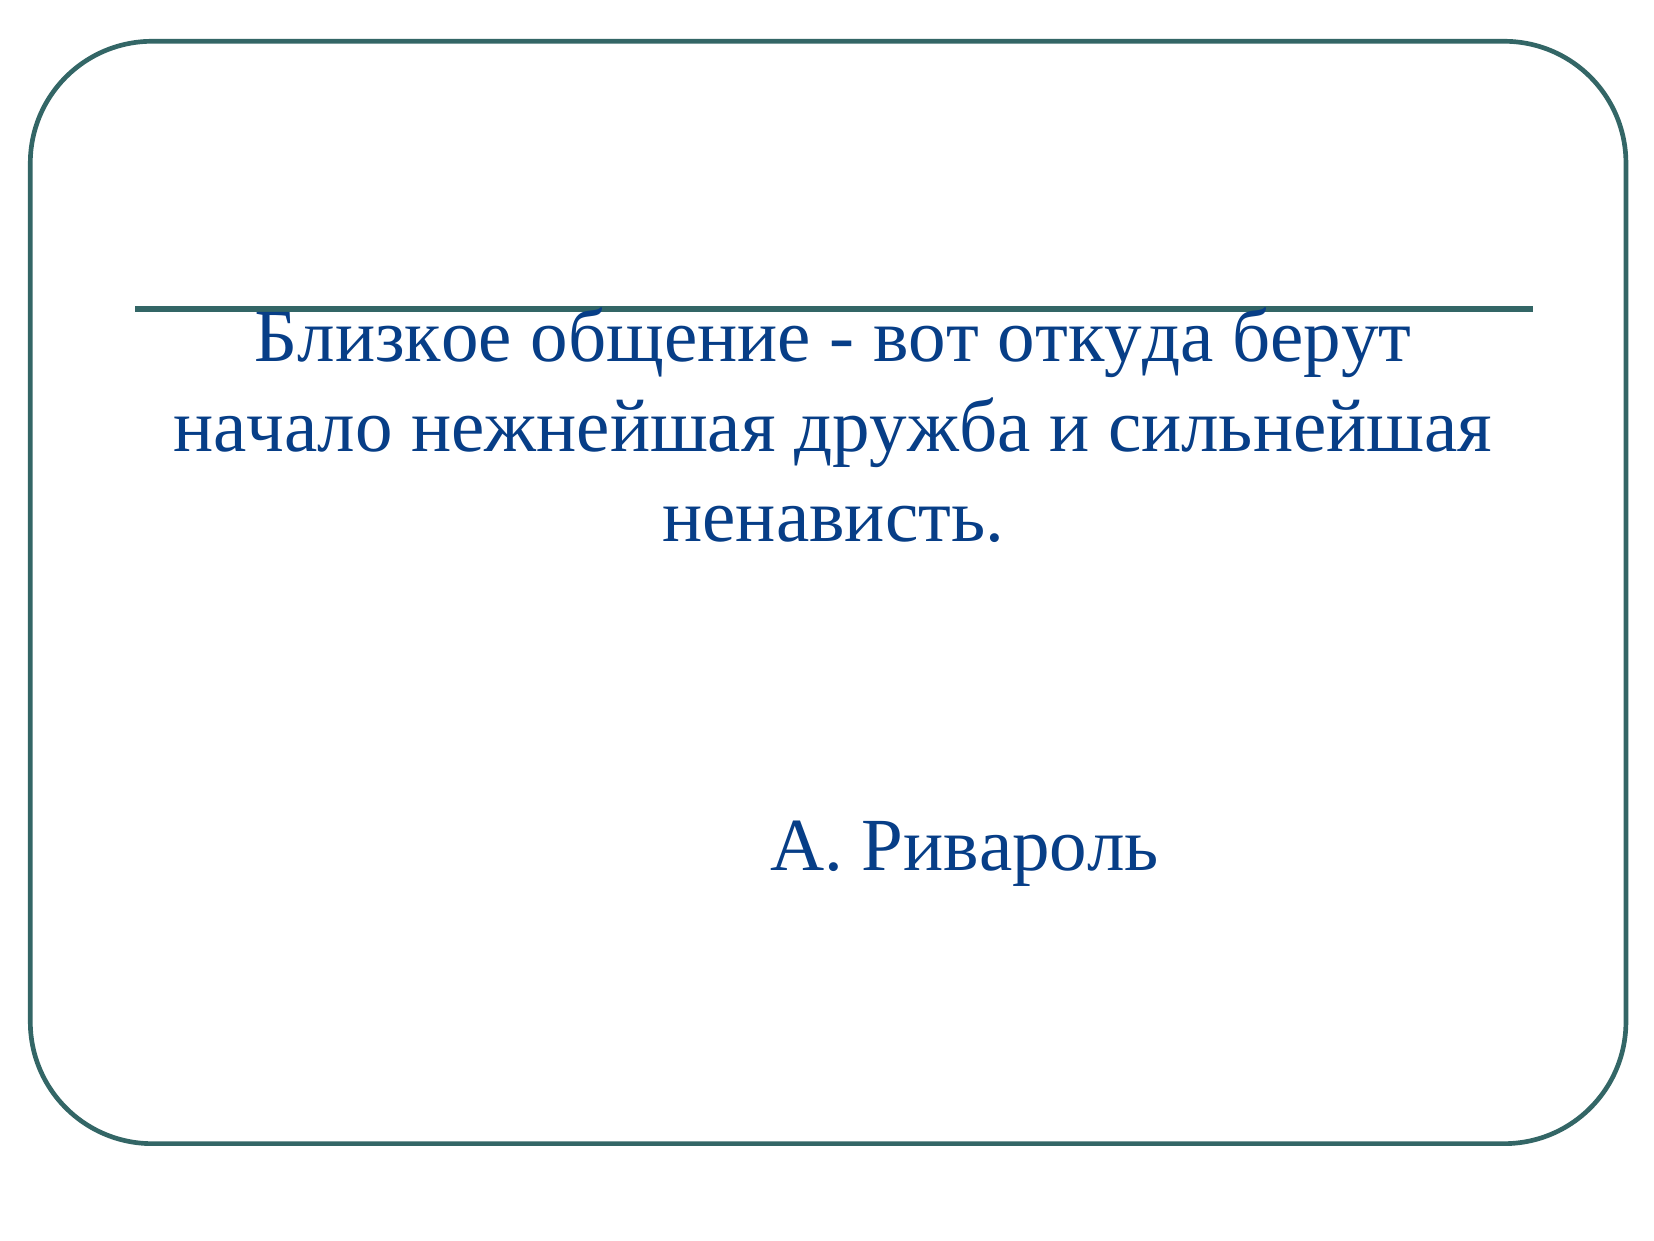

# Близкое общение - вот откуда берут начало нежнейшая дружба и сильнейшая ненависть.
 А. Ривароль